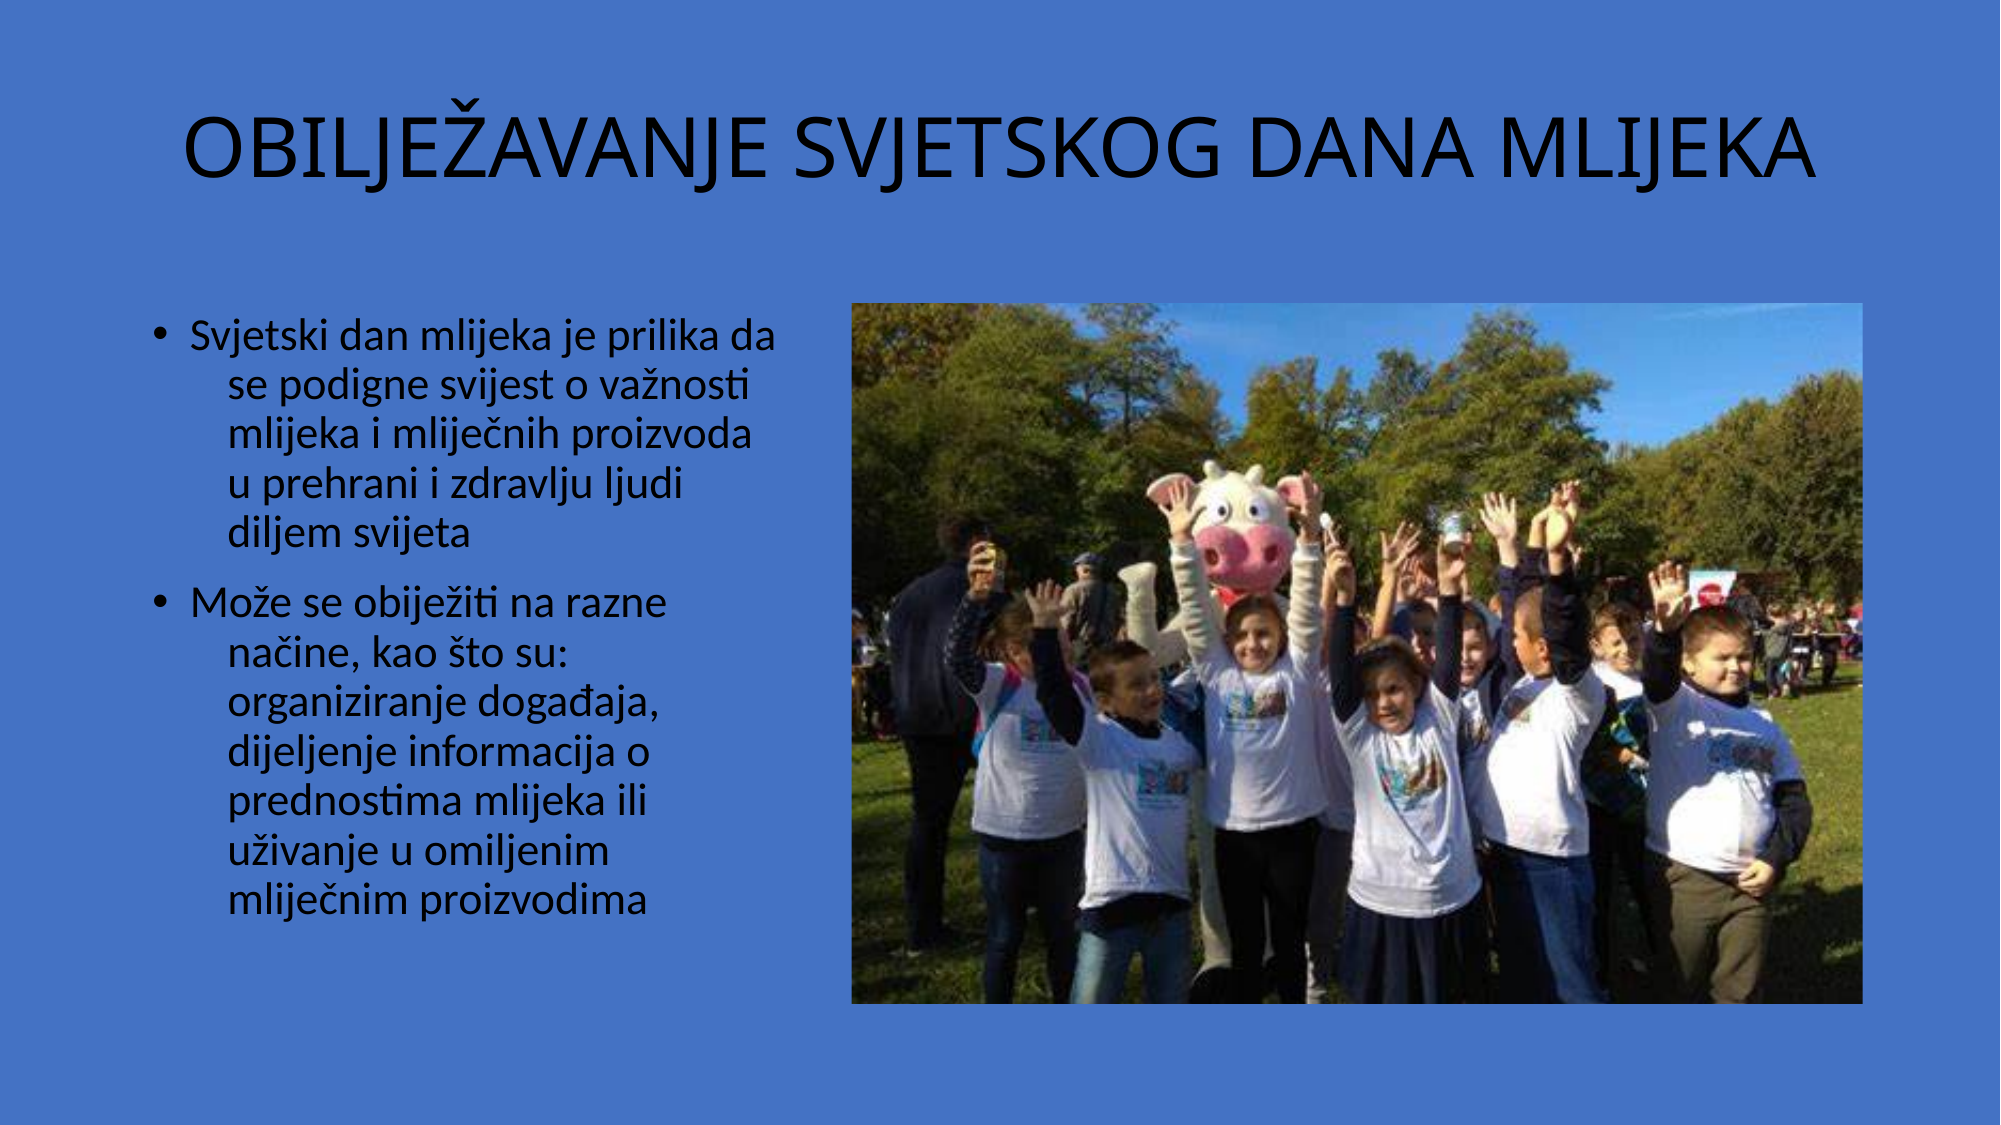

# OBILJEŽAVANJE SVJETSKOG DANA MLIJEKA
Svjetski dan mlijeka je prilika da se podigne svijest o važnosti mlijeka i mliječnih proizvoda u prehrani i zdravlju ljudi diljem svijeta
Može se obiježiti na razne načine, kao što su: organiziranje događaja, dijeljenje informacija o prednostima mlijeka ili uživanje u omiljenim mliječnim proizvodima